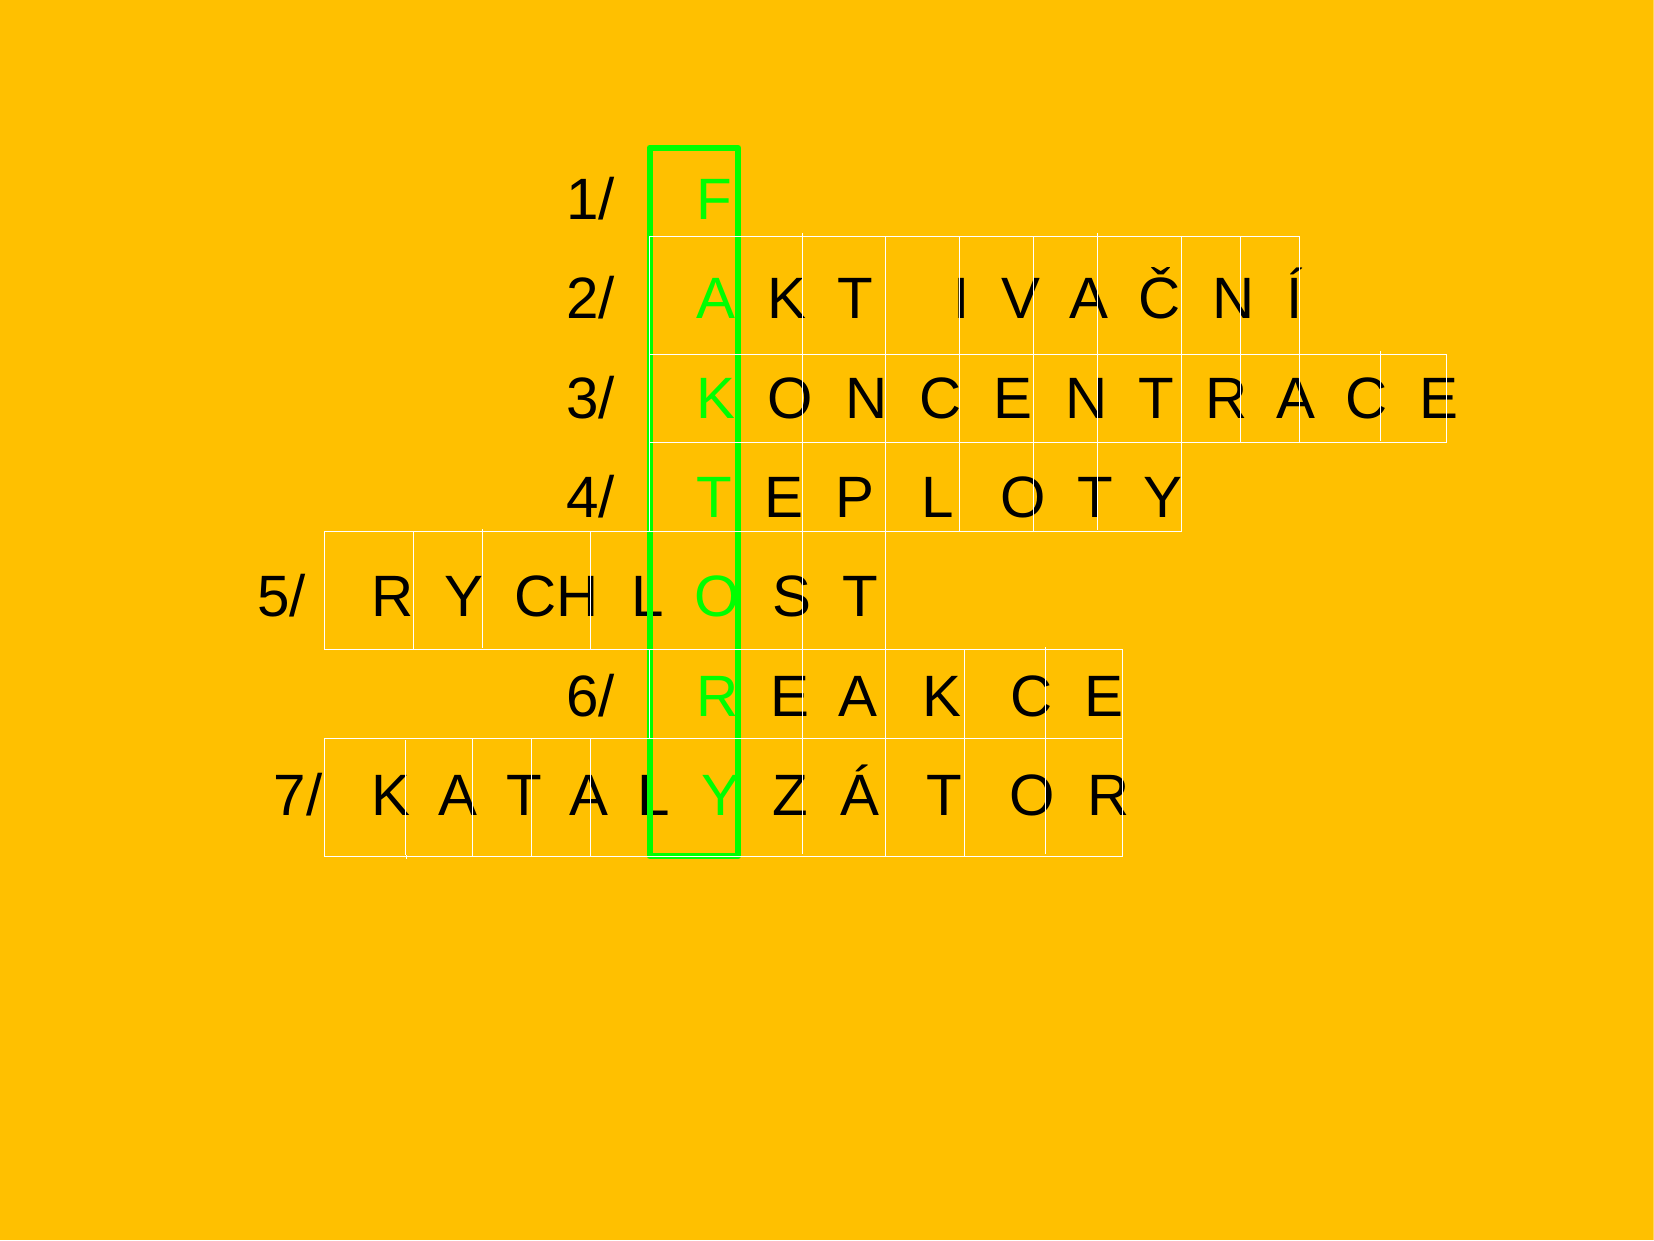

# 1/ F
 2/ A K T I V A Č N Í
 3/ K O N C E N T R A C E
 4/ T E P L O T Y
 5/ R Y CH L O S T
 6/ R E A K C E
 7/ K A T A L Y Z Á T O R